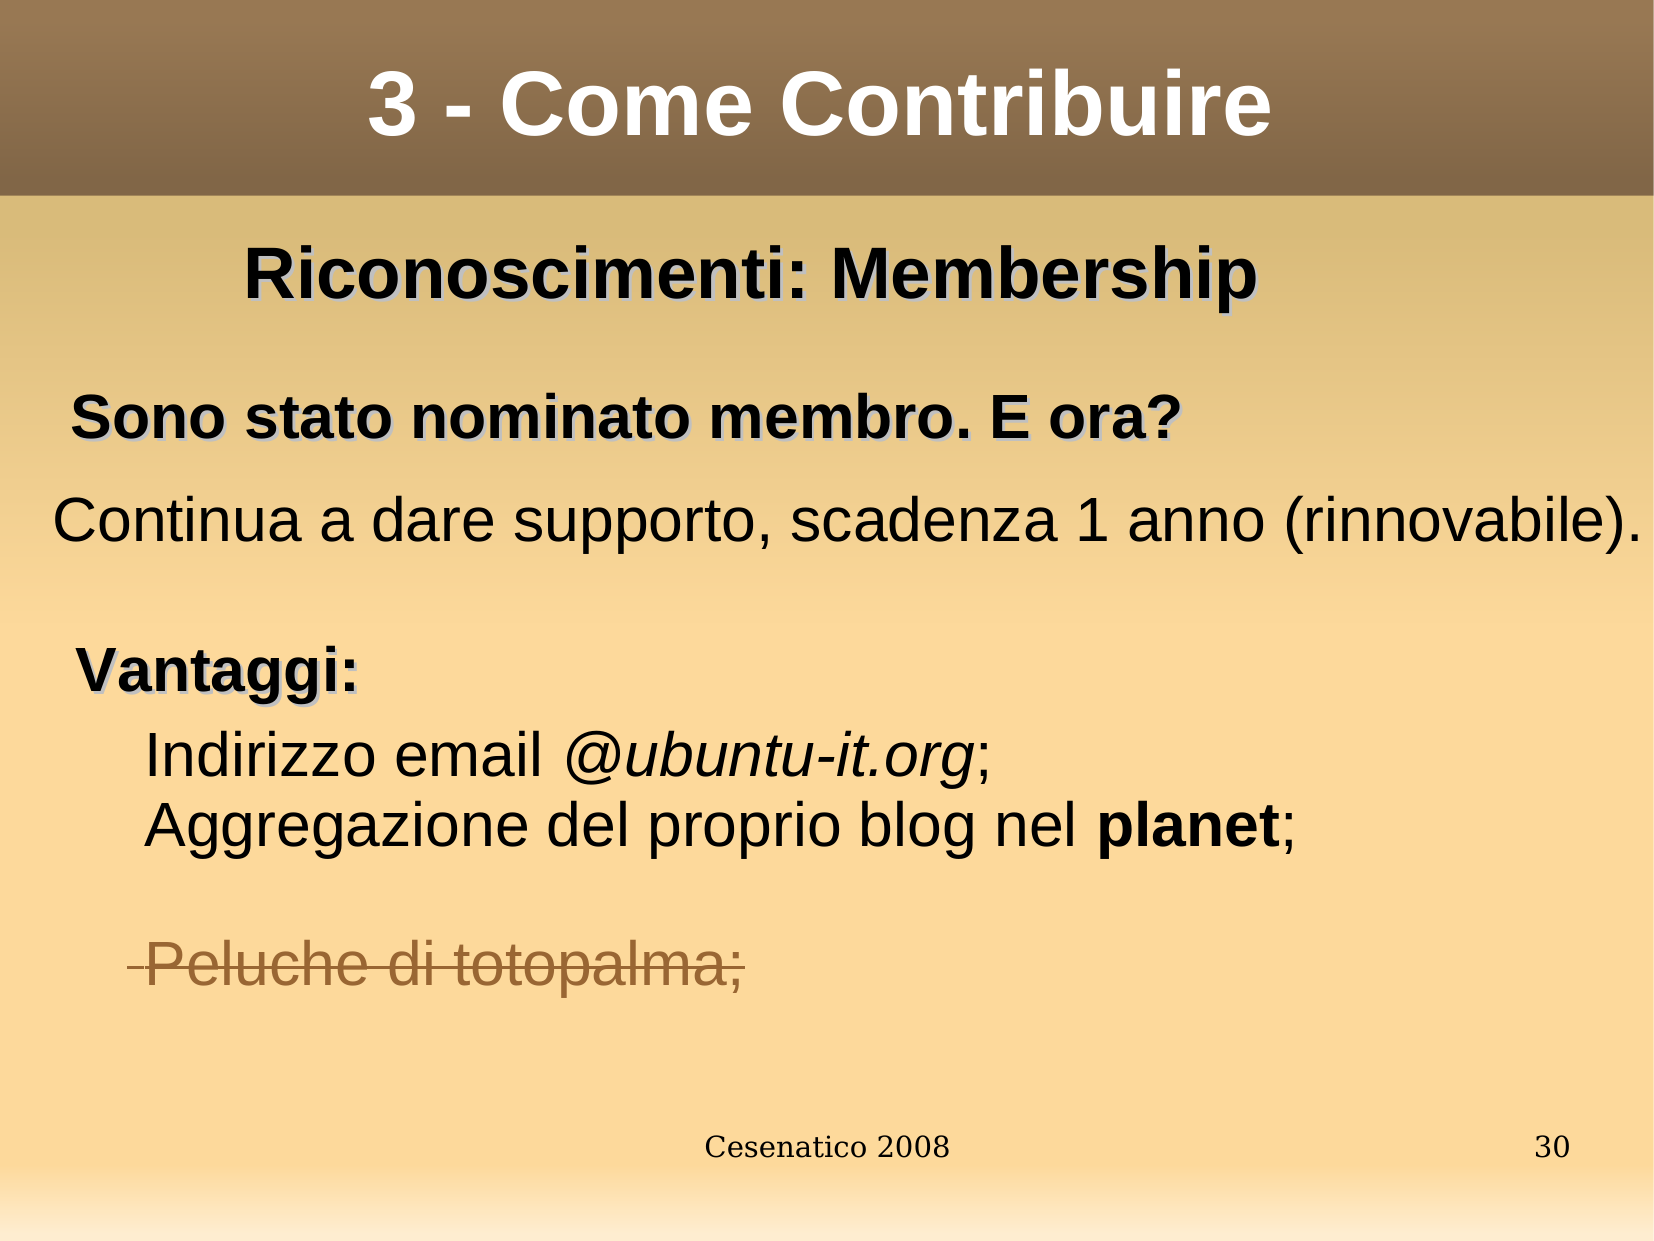

# 3 - Come Contribuire
Riconoscimenti: Membership
Sono stato nominato membro. E ora?
Continua a dare supporto, scadenza 1 anno (rinnovabile).
Vantaggi:
 Indirizzo email @ubuntu-it.org;
 Aggregazione del proprio blog nel planet;
 Peluche di totopalma;
Cesenatico 2008
30